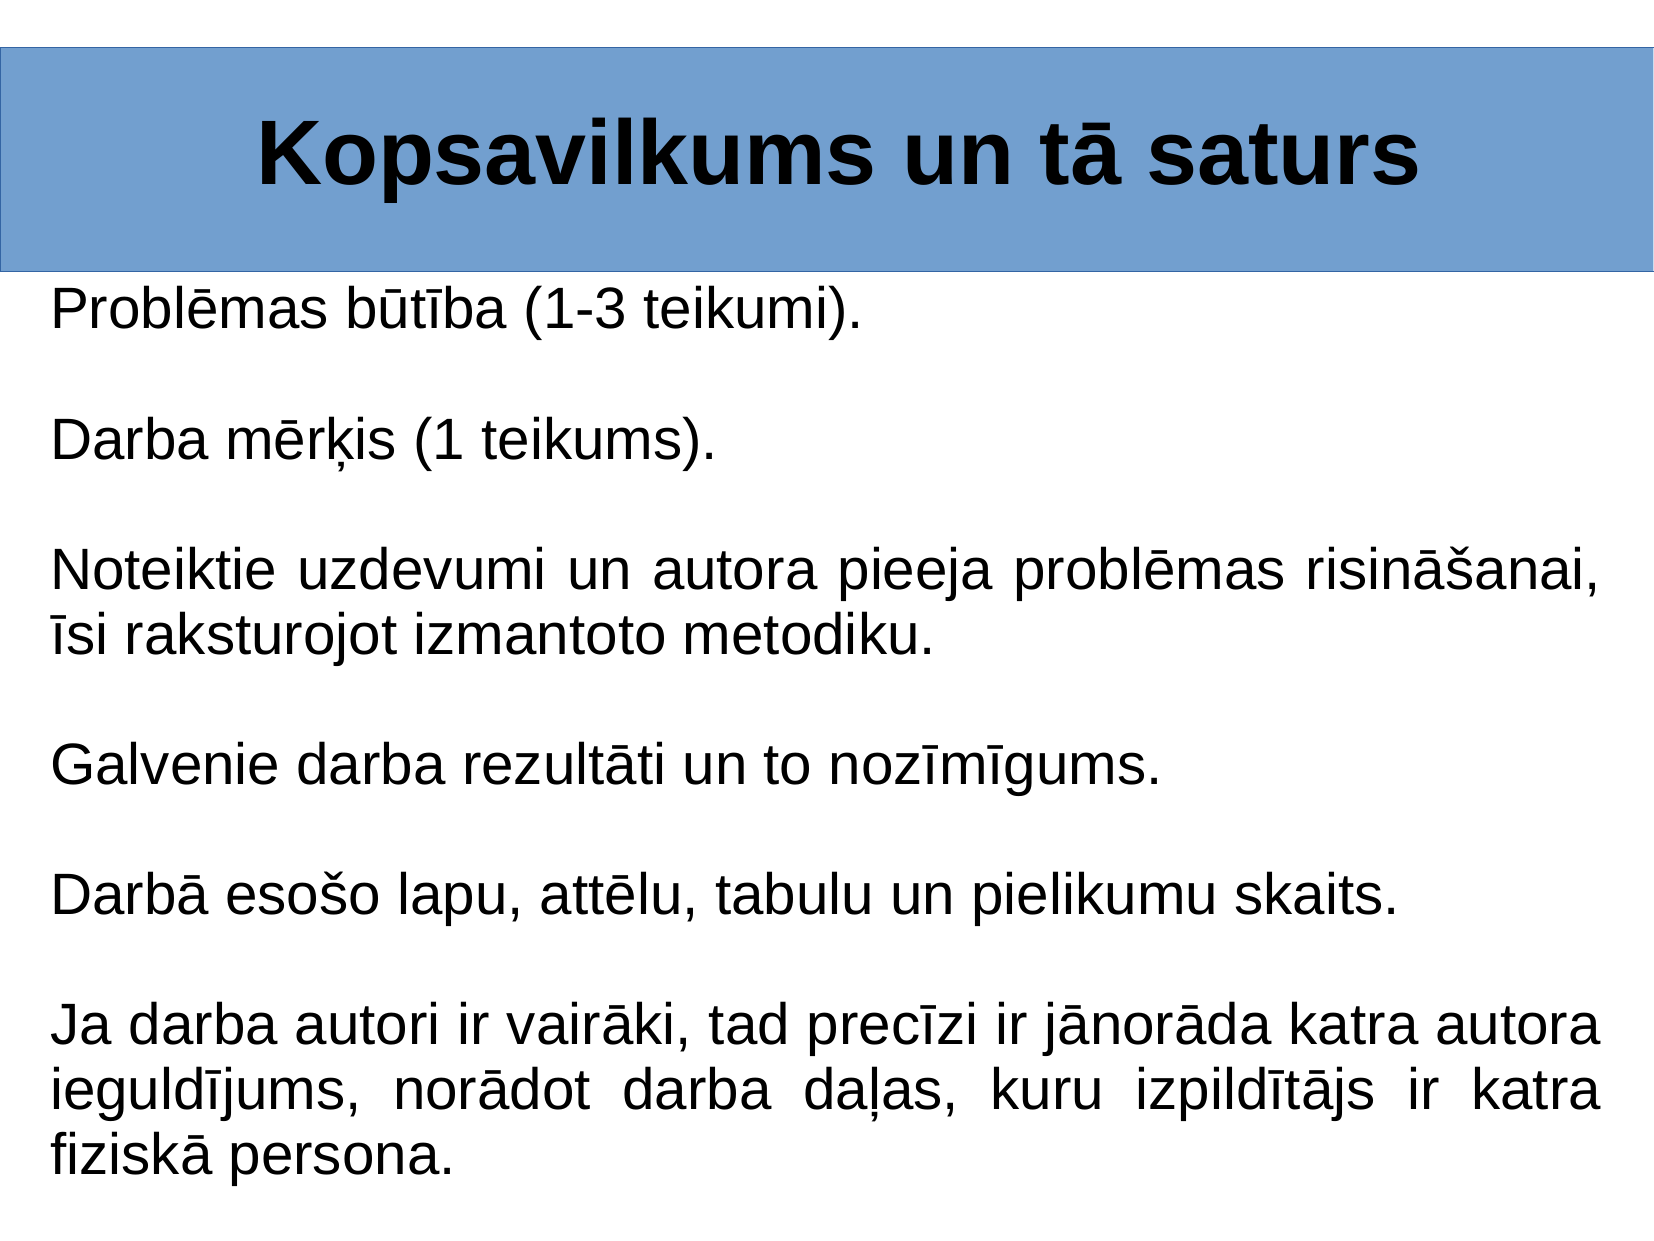

# Kopsavilkums un tā saturs
Problēmas būtība (1-3 teikumi).
Darba mērķis (1 teikums).
Noteiktie uzdevumi un autora pieeja problēmas risināšanai, īsi raksturojot izmantoto metodiku.
Galvenie darba rezultāti un to nozīmīgums.
Darbā esošo lapu, attēlu, tabulu un pielikumu skaits.
Ja darba autori ir vairāki, tad precīzi ir jānorāda katra autora ieguldījums, norādot darba daļas, kuru izpildītājs ir katra fiziskā persona.